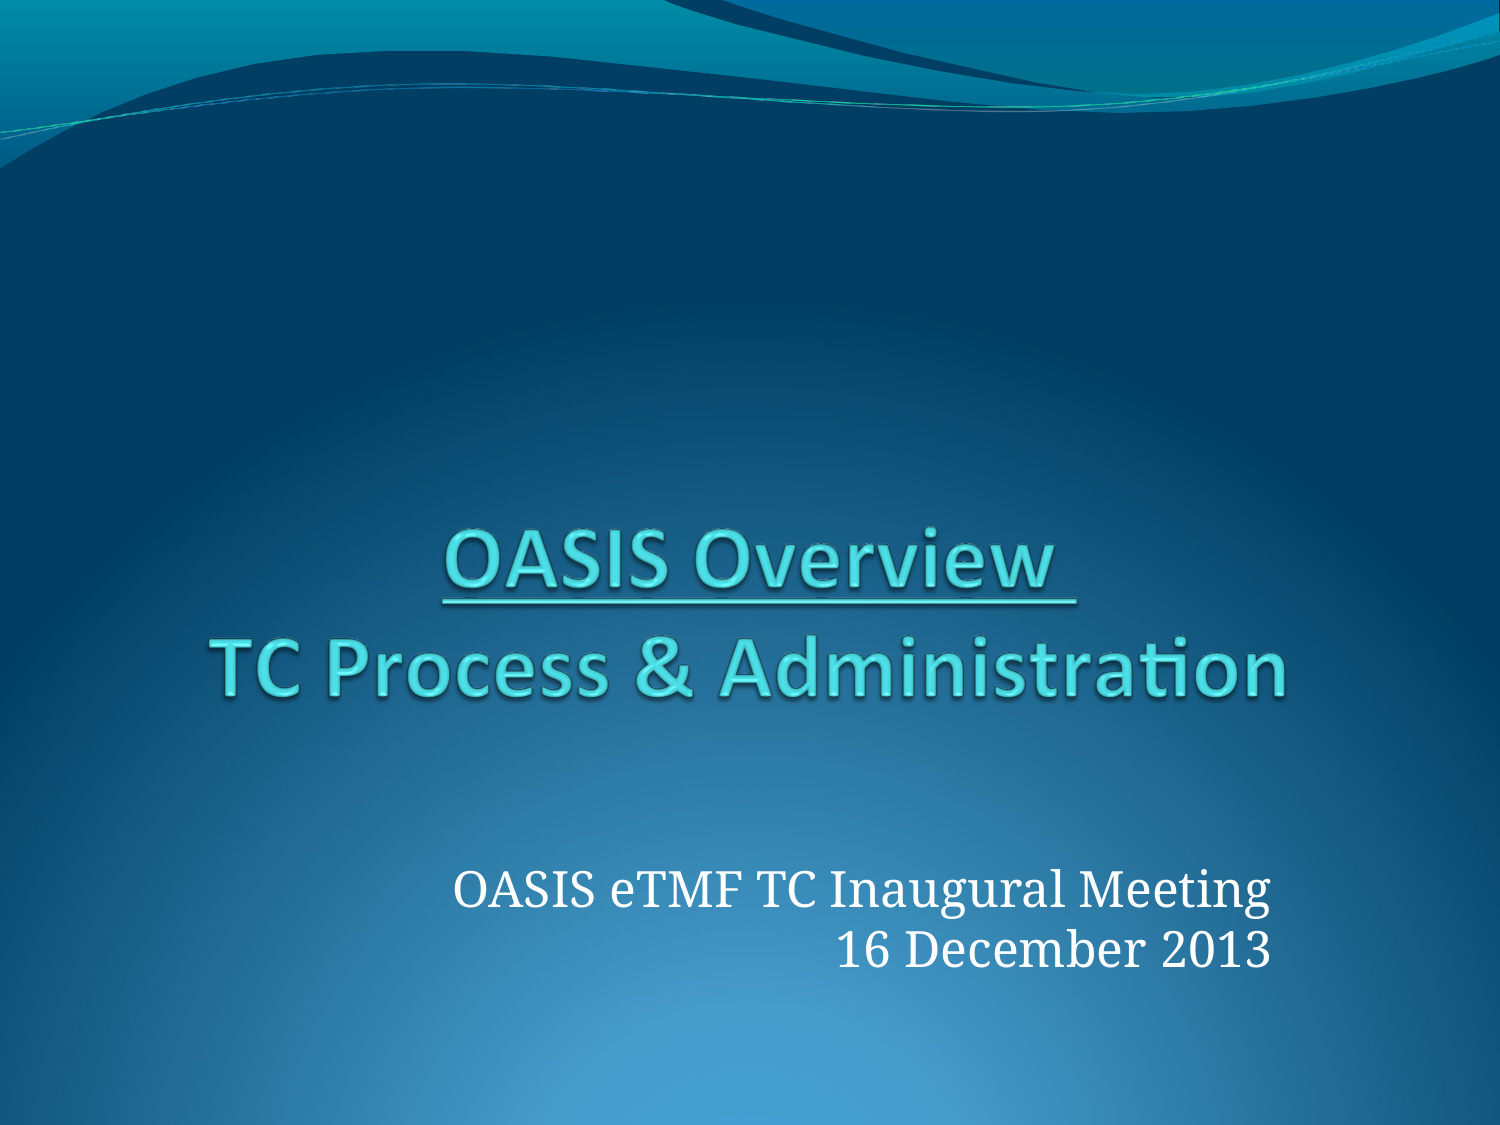

OASIS eTMF TC Inaugural Meeting
16 December 2013